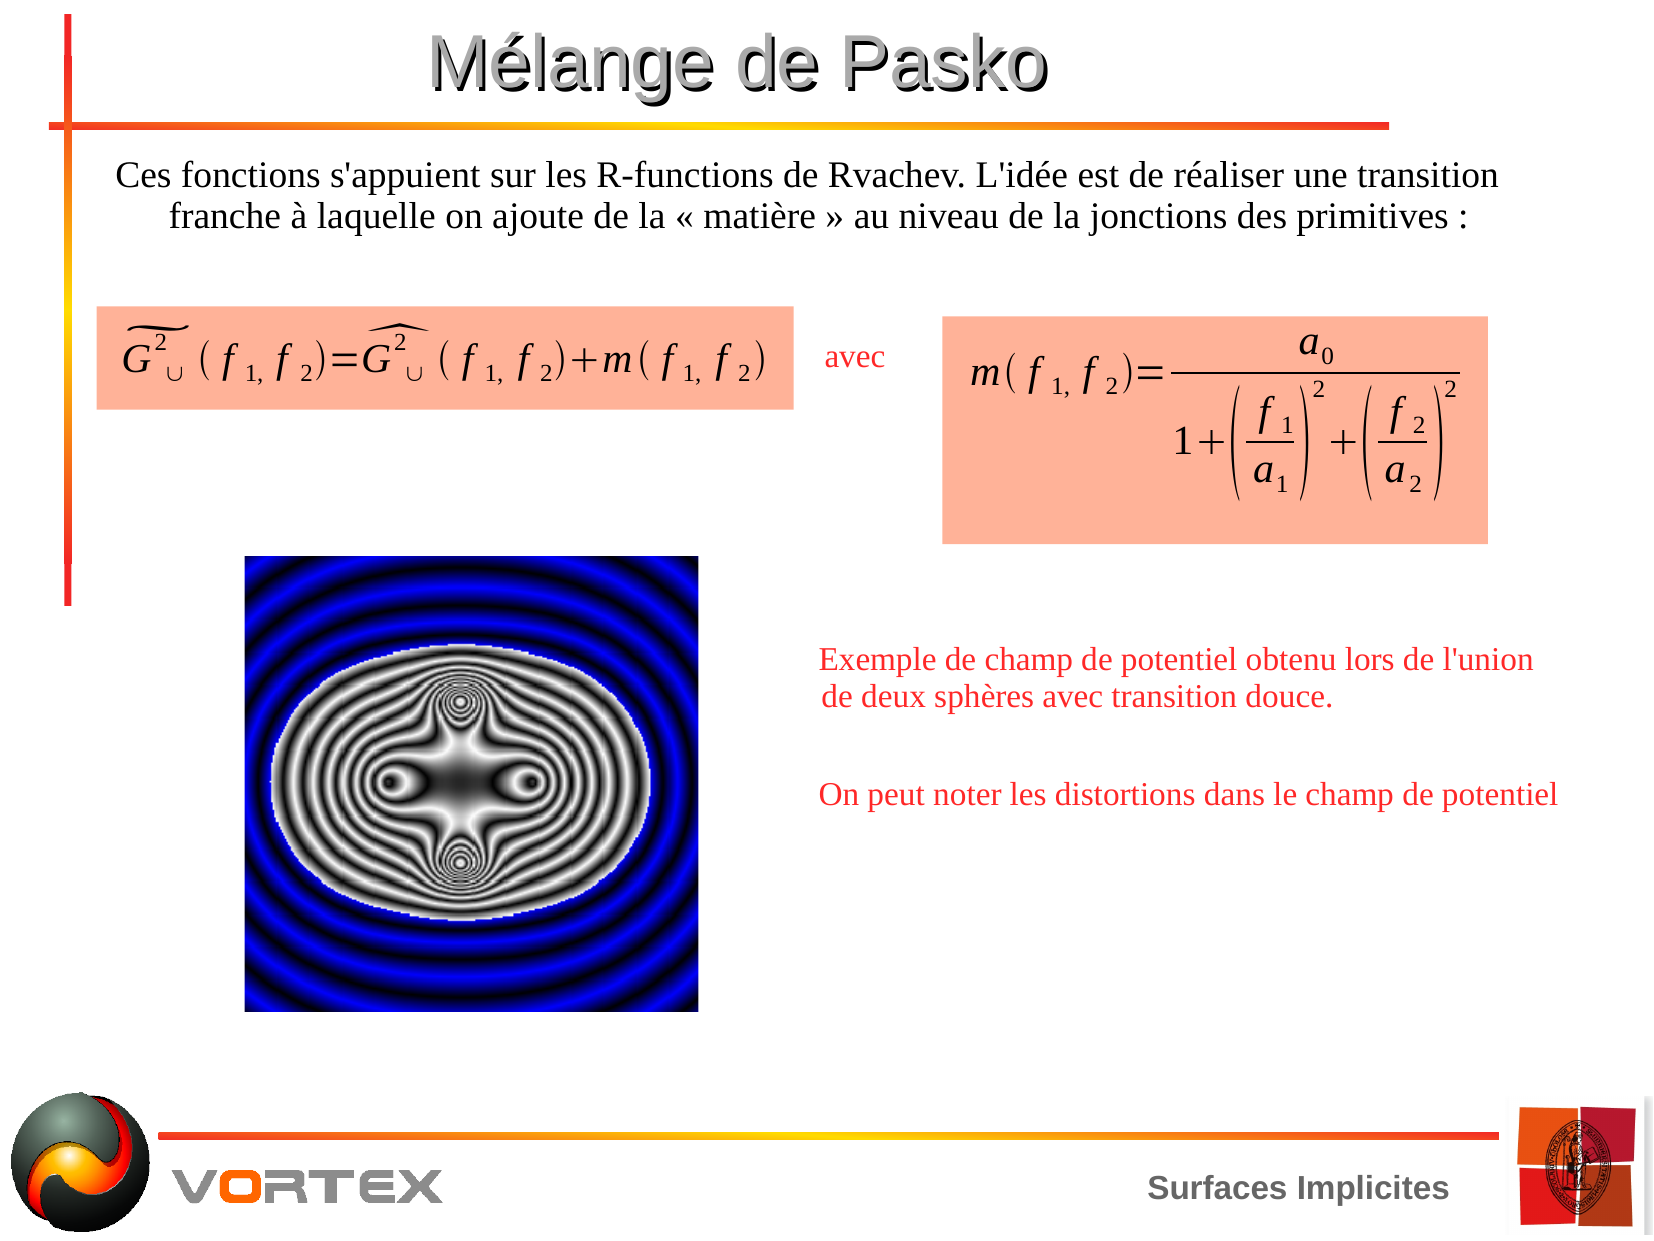

# Mélange de Pasko
Ces fonctions s'appuient sur les R-functions de Rvachev. L'idée est de réaliser une transition franche à laquelle on ajoute de la « matière » au niveau de la jonctions des primitives :
avec
Exemple de champ de potentiel obtenu lors de l'union de deux sphères avec transition douce.
On peut noter les distortions dans le champ de potentiel